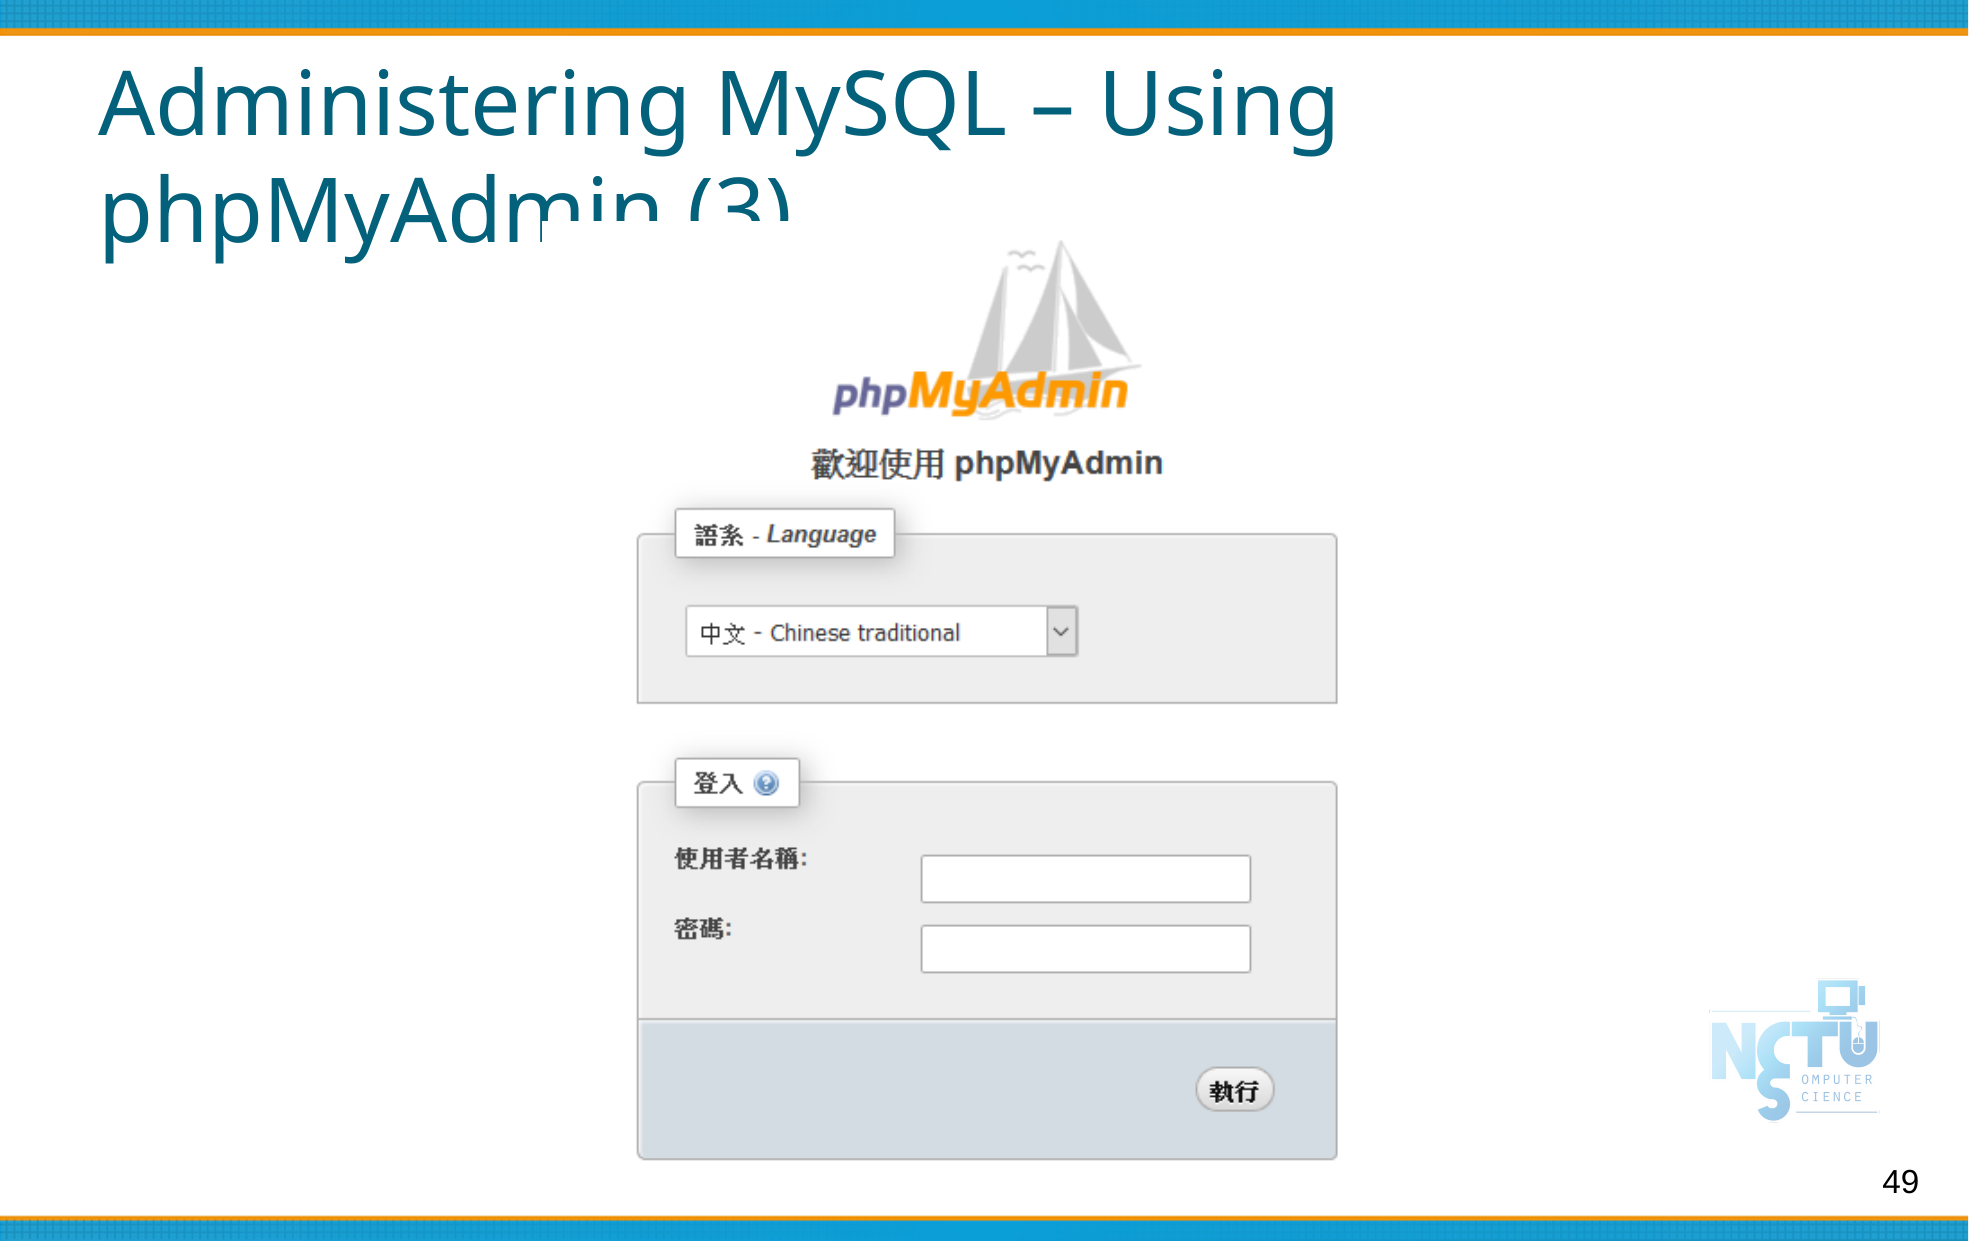

# Administering MySQL – Using phpMyAdmin (3)